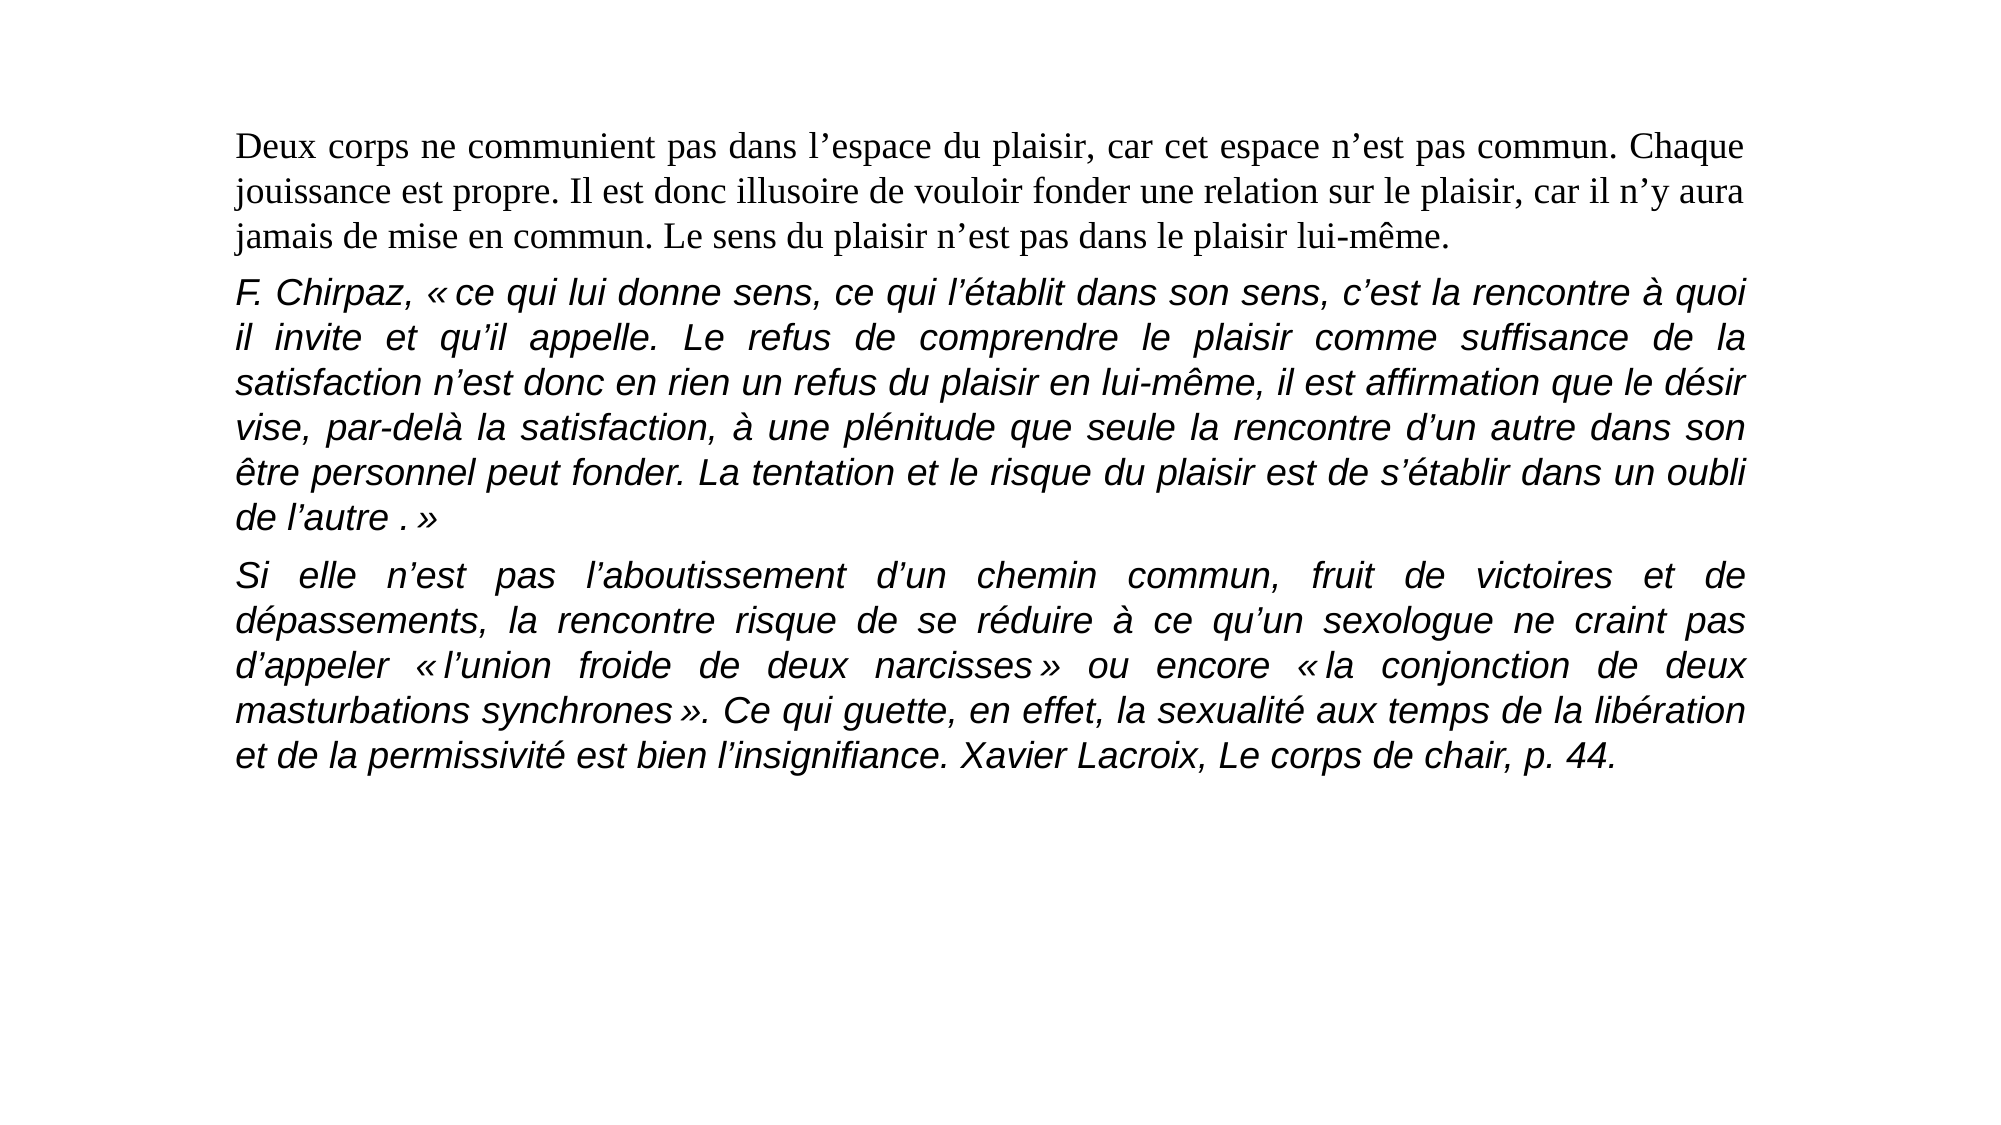

Deux corps ne communient pas dans l’espace du plaisir, car cet espace n’est pas commun. Chaque jouissance est propre. Il est donc illusoire de vouloir fonder une relation sur le plaisir, car il n’y aura jamais de mise en commun. Le sens du plaisir n’est pas dans le plaisir lui-même.
F. Chirpaz, « ce qui lui donne sens, ce qui l’établit dans son sens, c’est la rencontre à quoi il invite et qu’il appelle. Le refus de comprendre le plaisir comme suffisance de la satisfaction n’est donc en rien un refus du plaisir en lui-même, il est affirmation que le désir vise, par-delà la satisfaction, à une plénitude que seule la rencontre d’un autre dans son être personnel peut fonder. La tentation et le risque du plaisir est de s’établir dans un oubli de l’autre . »
Si elle n’est pas l’aboutissement d’un chemin commun, fruit de victoires et de dépassements, la rencontre risque de se réduire à ce qu’un sexologue ne craint pas d’appeler « l’union froide de deux narcisses » ou encore « la conjonction de deux masturbations synchrones ». Ce qui guette, en effet, la sexualité aux temps de la libération et de la permissivité est bien l’insignifiance. Xavier Lacroix, Le corps de chair, p. 44.